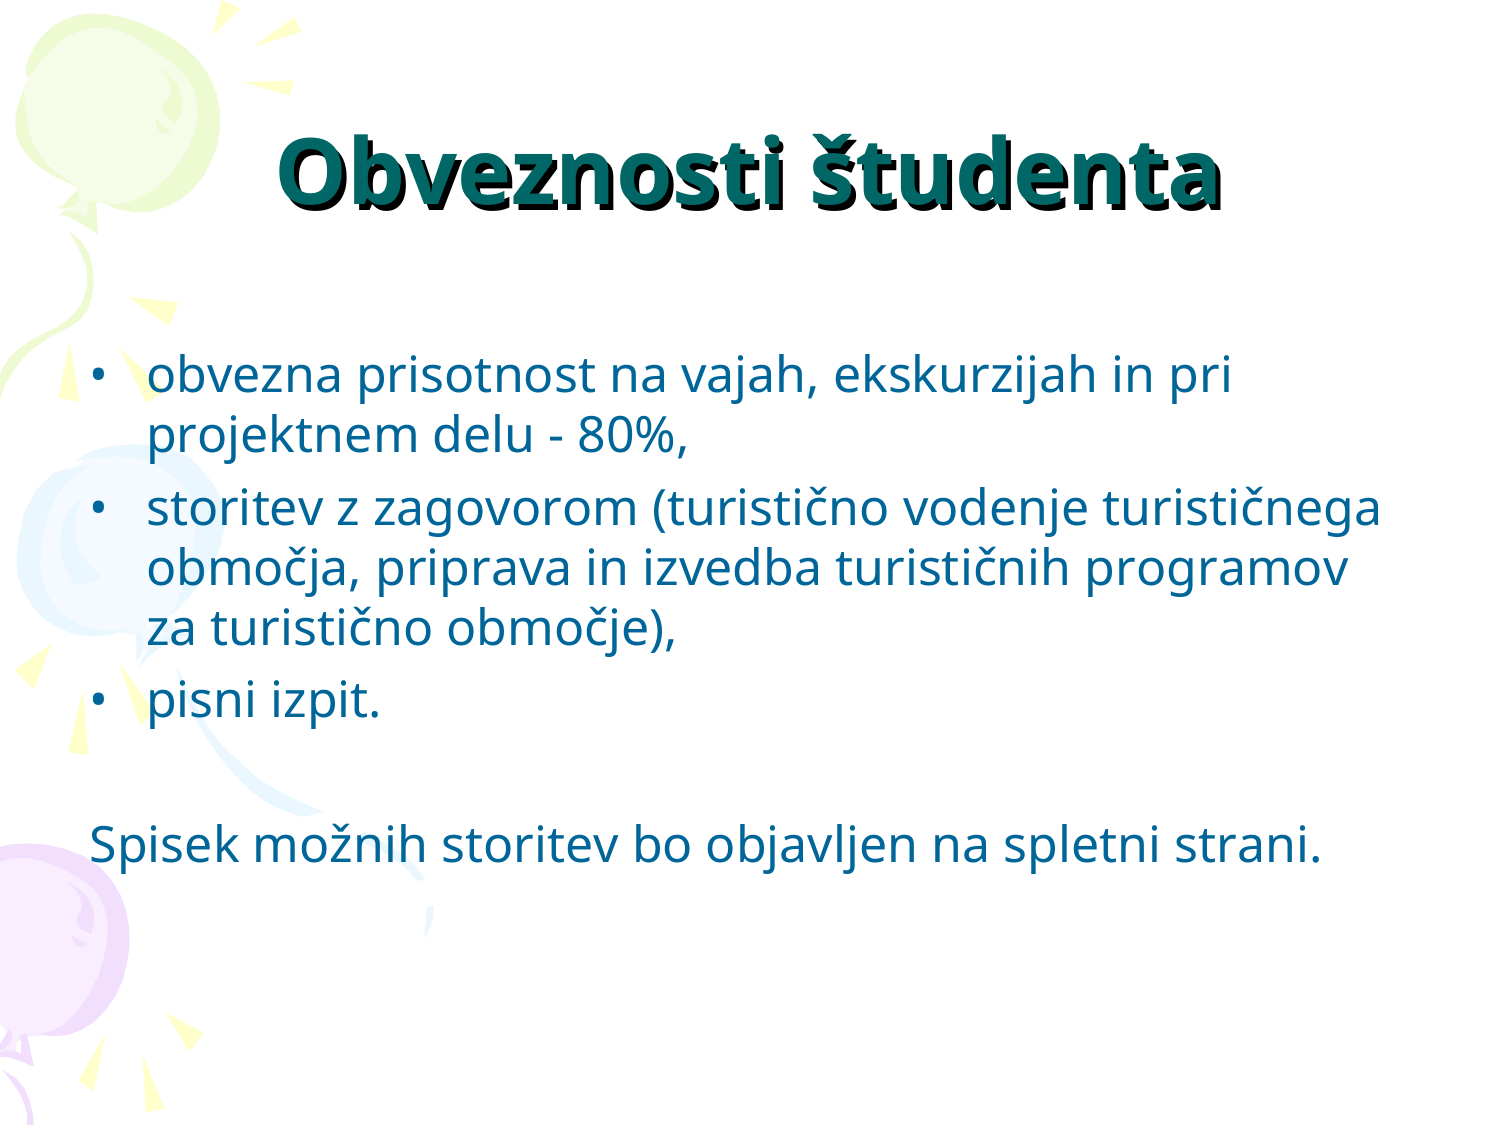

# Obveznosti študenta
•	obvezna prisotnost na vajah, ekskurzijah in pri projektnem delu - 80%,
•	storitev z zagovorom (turistično vodenje turističnega območja, priprava in izvedba turističnih programov za turistično območje),
•	pisni izpit.
Spisek možnih storitev bo objavljen na spletni strani.